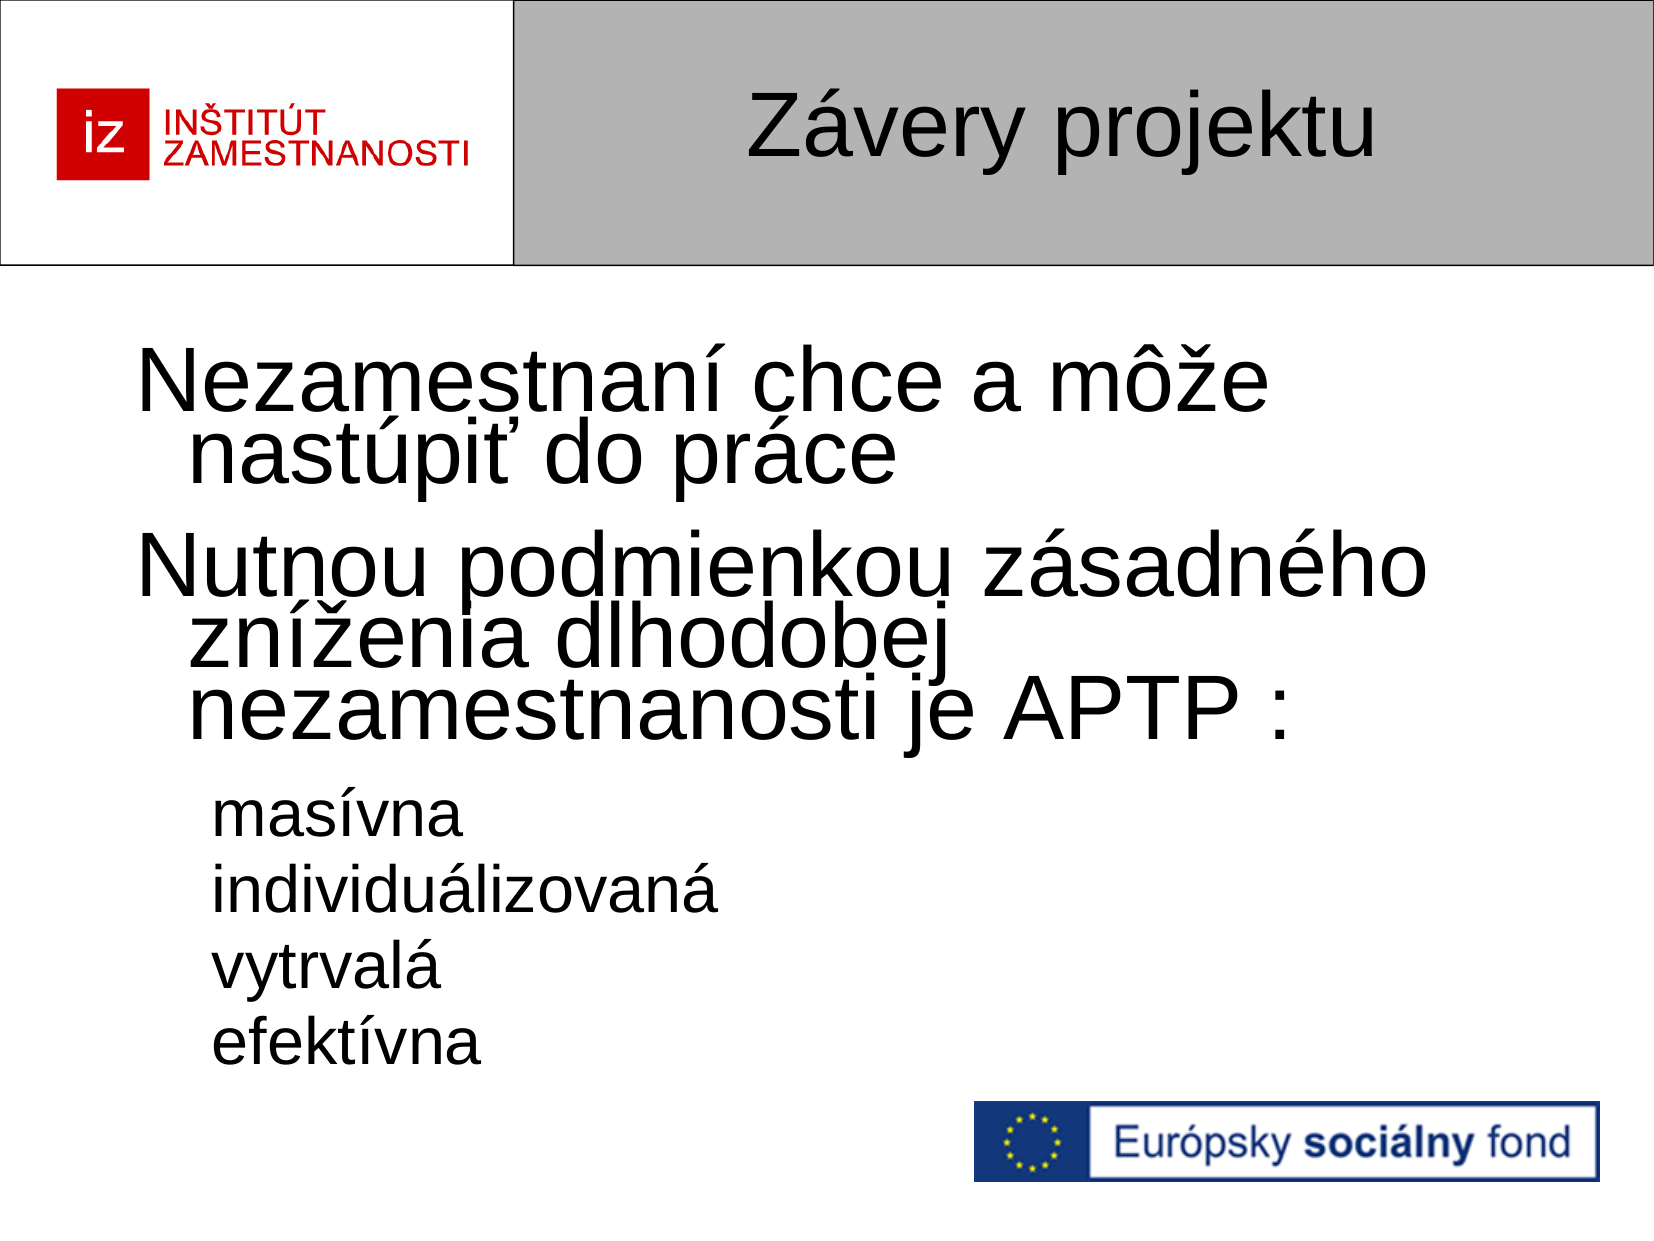

# Závery projektu
Nezamestnaní chce a môže nastúpiť do práce
Nutnou podmienkou zásadného zníženia dlhodobej nezamestnanosti je APTP :
masívna
individuálizovaná
vytrvalá
efektívna